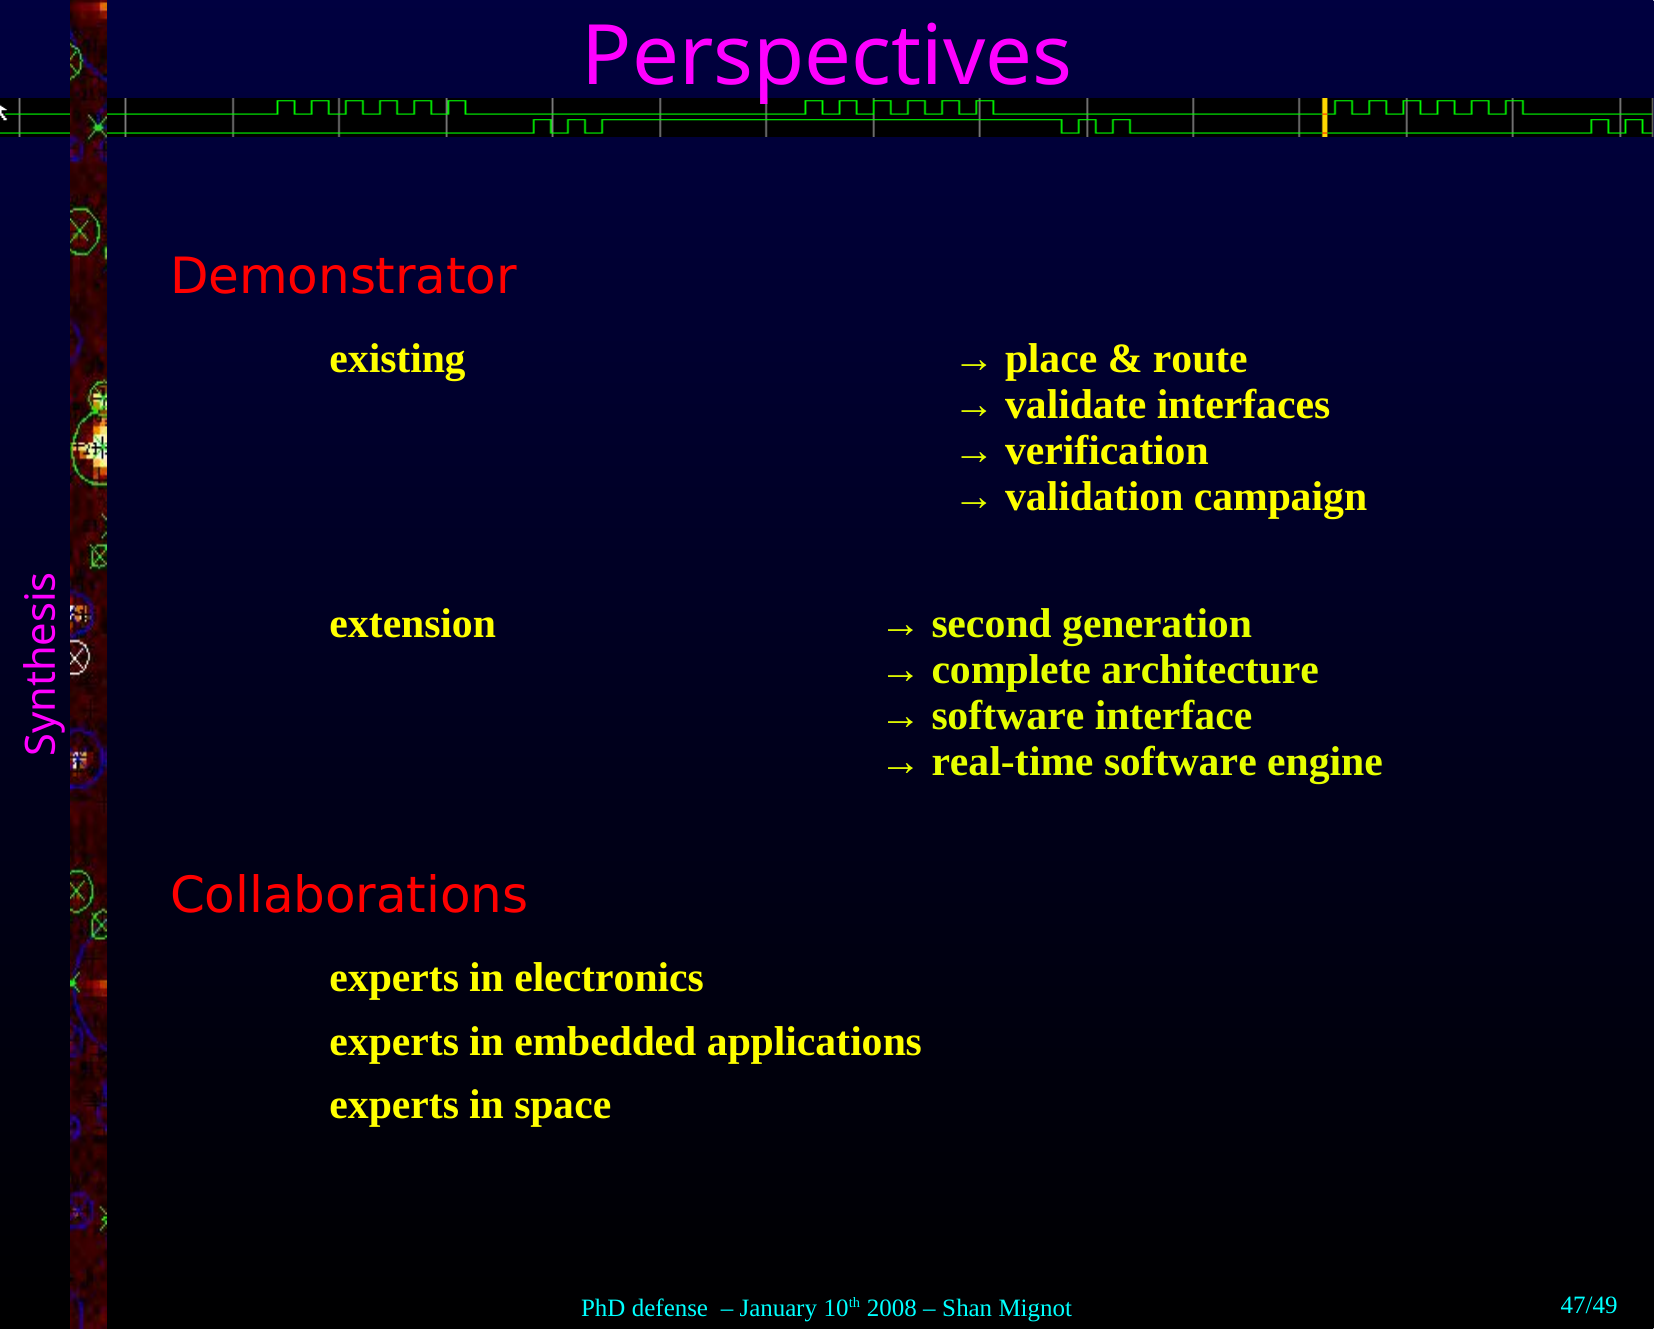

# Perspectives
Demonstrator
existing							→ place & route												→ validate interfaces											→ verification													→ validation campaign
extension						→ second generation											→ complete architecture											→ software interface											→ real-time software engine
Collaborations
experts in electronics
experts in embedded applications
experts in space
Synthesis
PhD defense – January 10th 2008 – Shan Mignot